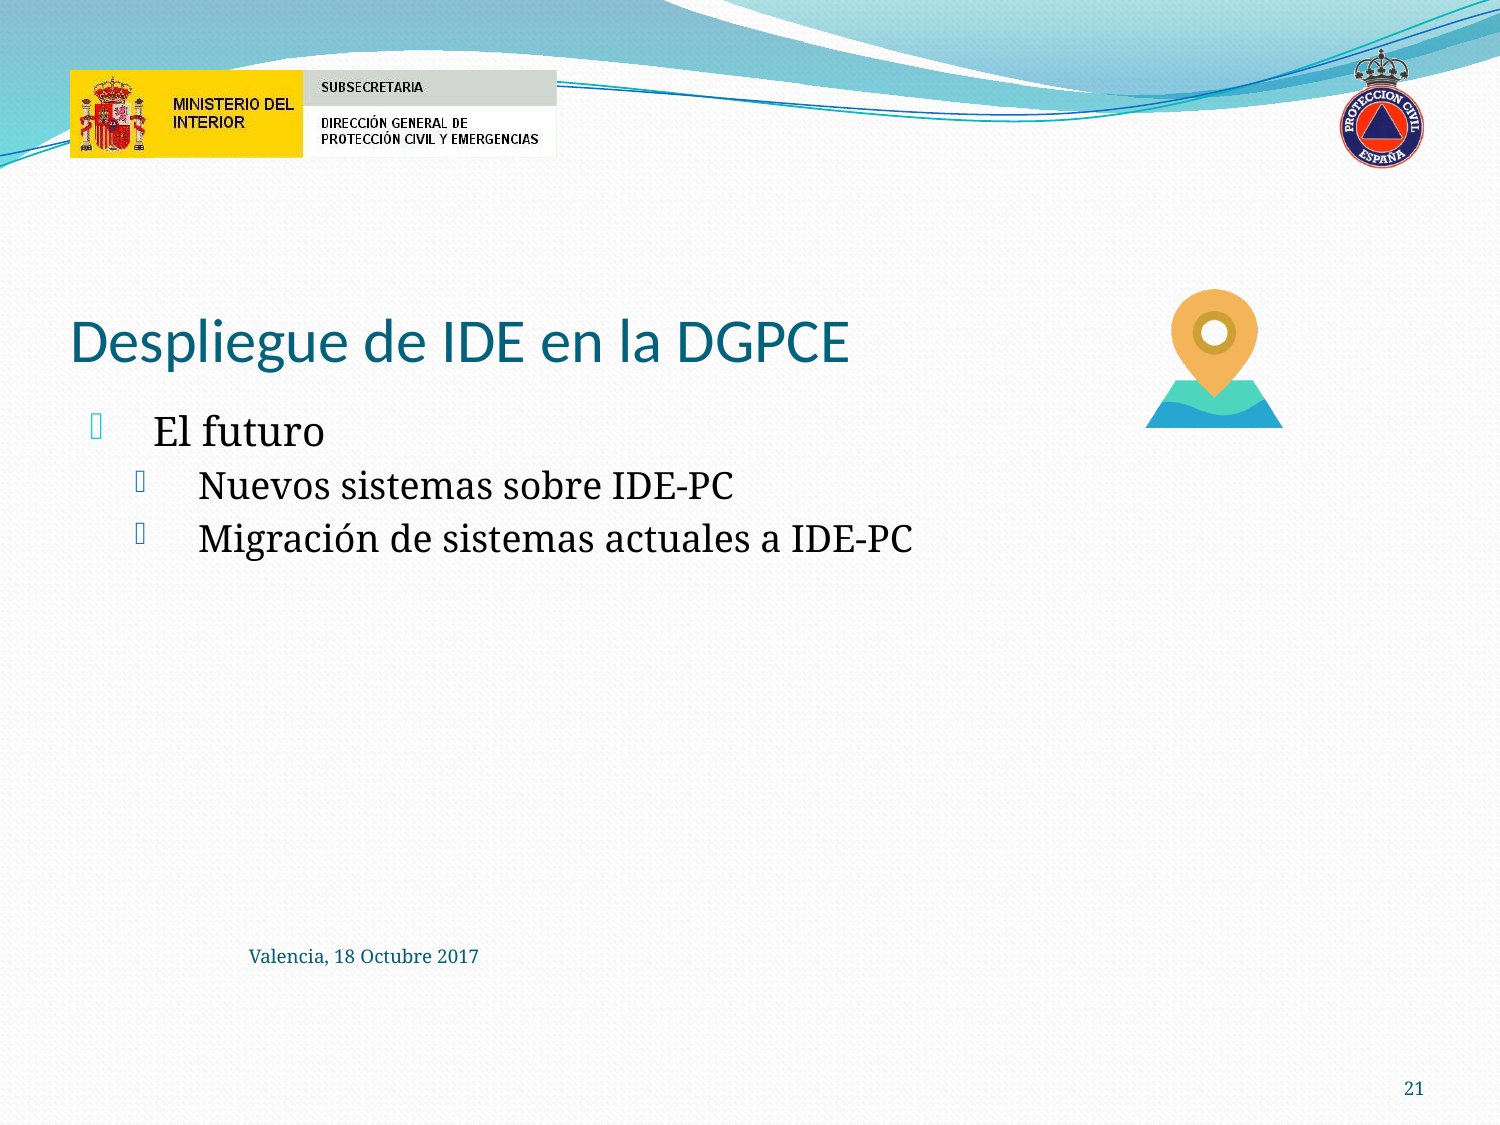

# Despliegue de IDE en la DGPCE
El futuro
Nuevos sistemas sobre IDE-PC
Migración de sistemas actuales a IDE-PC
Valencia, 18 Octubre 2017